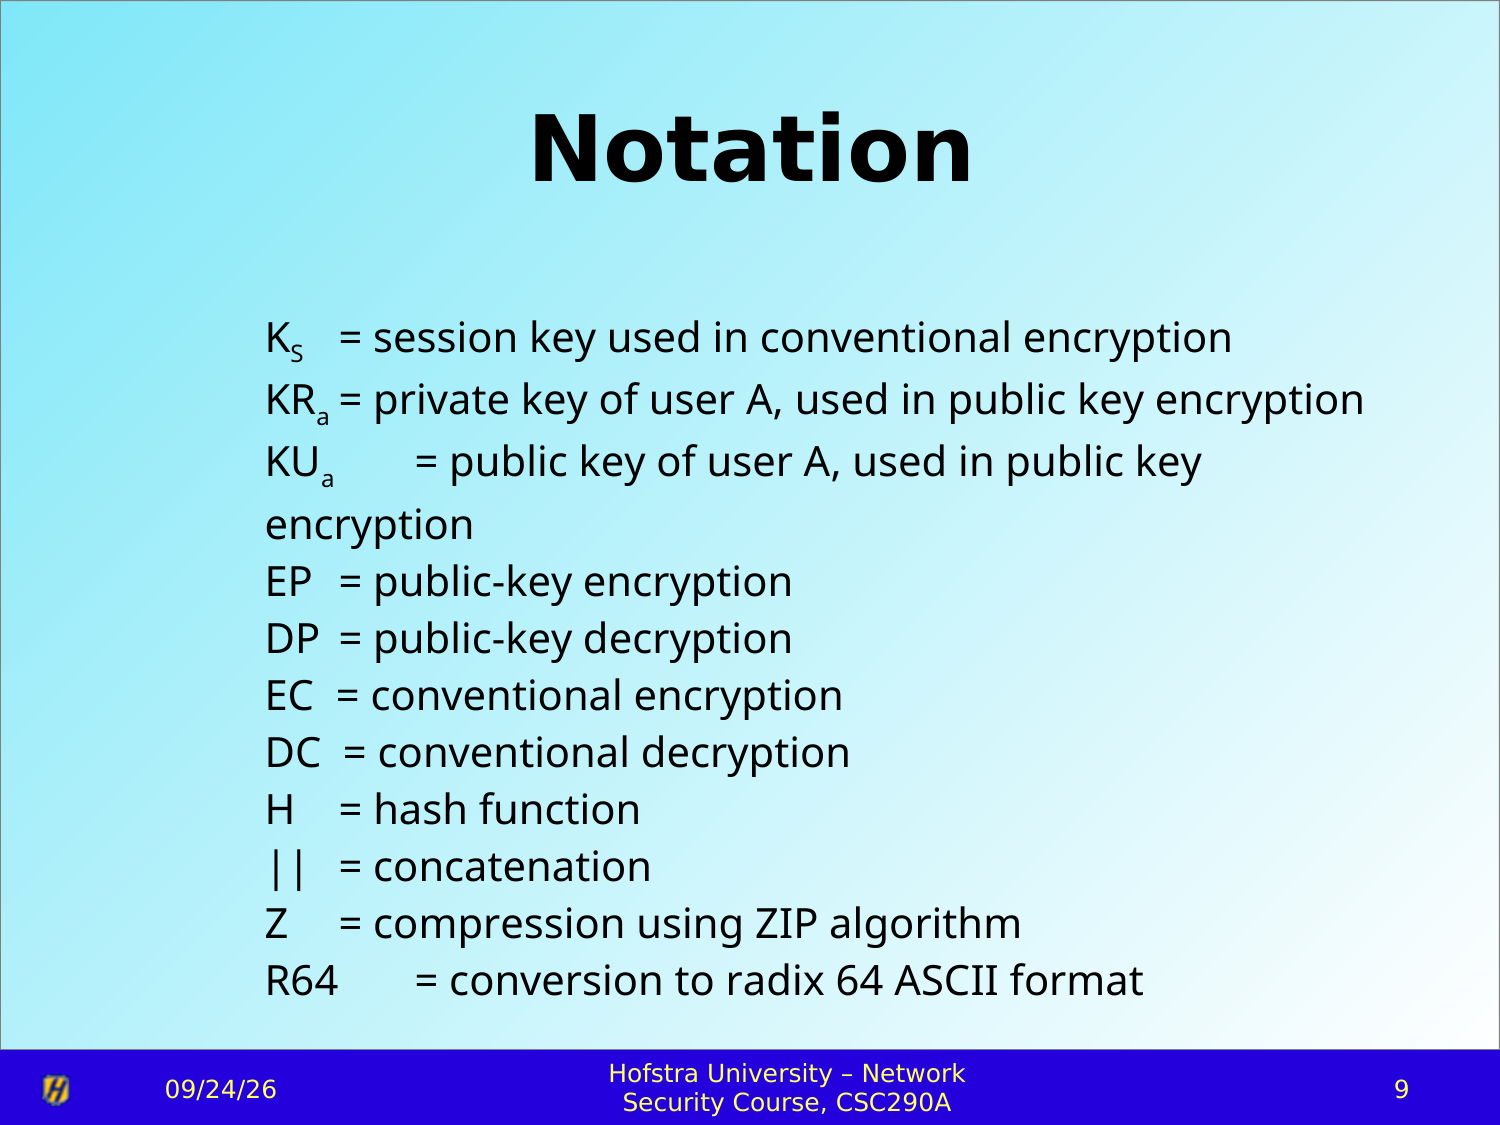

# Notation
KS 	= session key used in conventional encryption
KRa 	= private key of user A, used in public key encryption
KUa 	= public key of user A, used in public key encryption
EP 	= public-key encryption
DP 	= public-key decryption
EC = conventional encryption
DC = conventional decryption
H = hash function
|| 	= concatenation
Z 	= compression using ZIP algorithm
R64	= conversion to radix 64 ASCII format
9